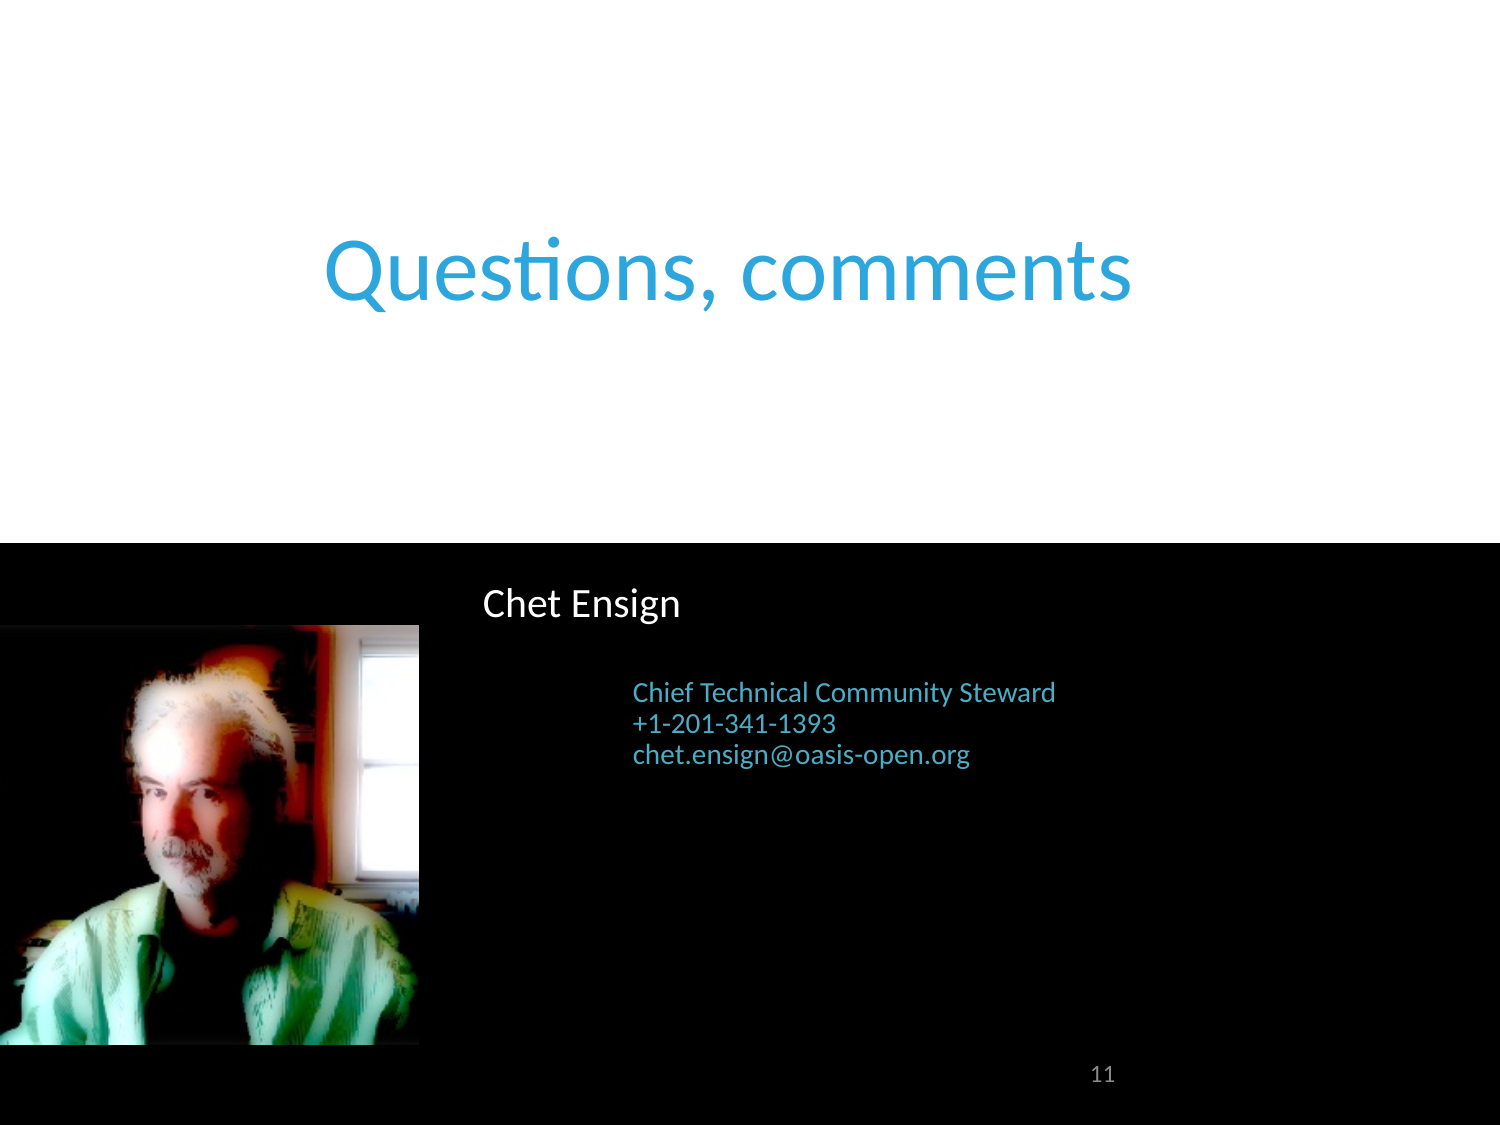

Questions, comments
Chet Ensign
Chief Technical Community Steward
+1-201-341-1393
chet.ensign@oasis-open.org